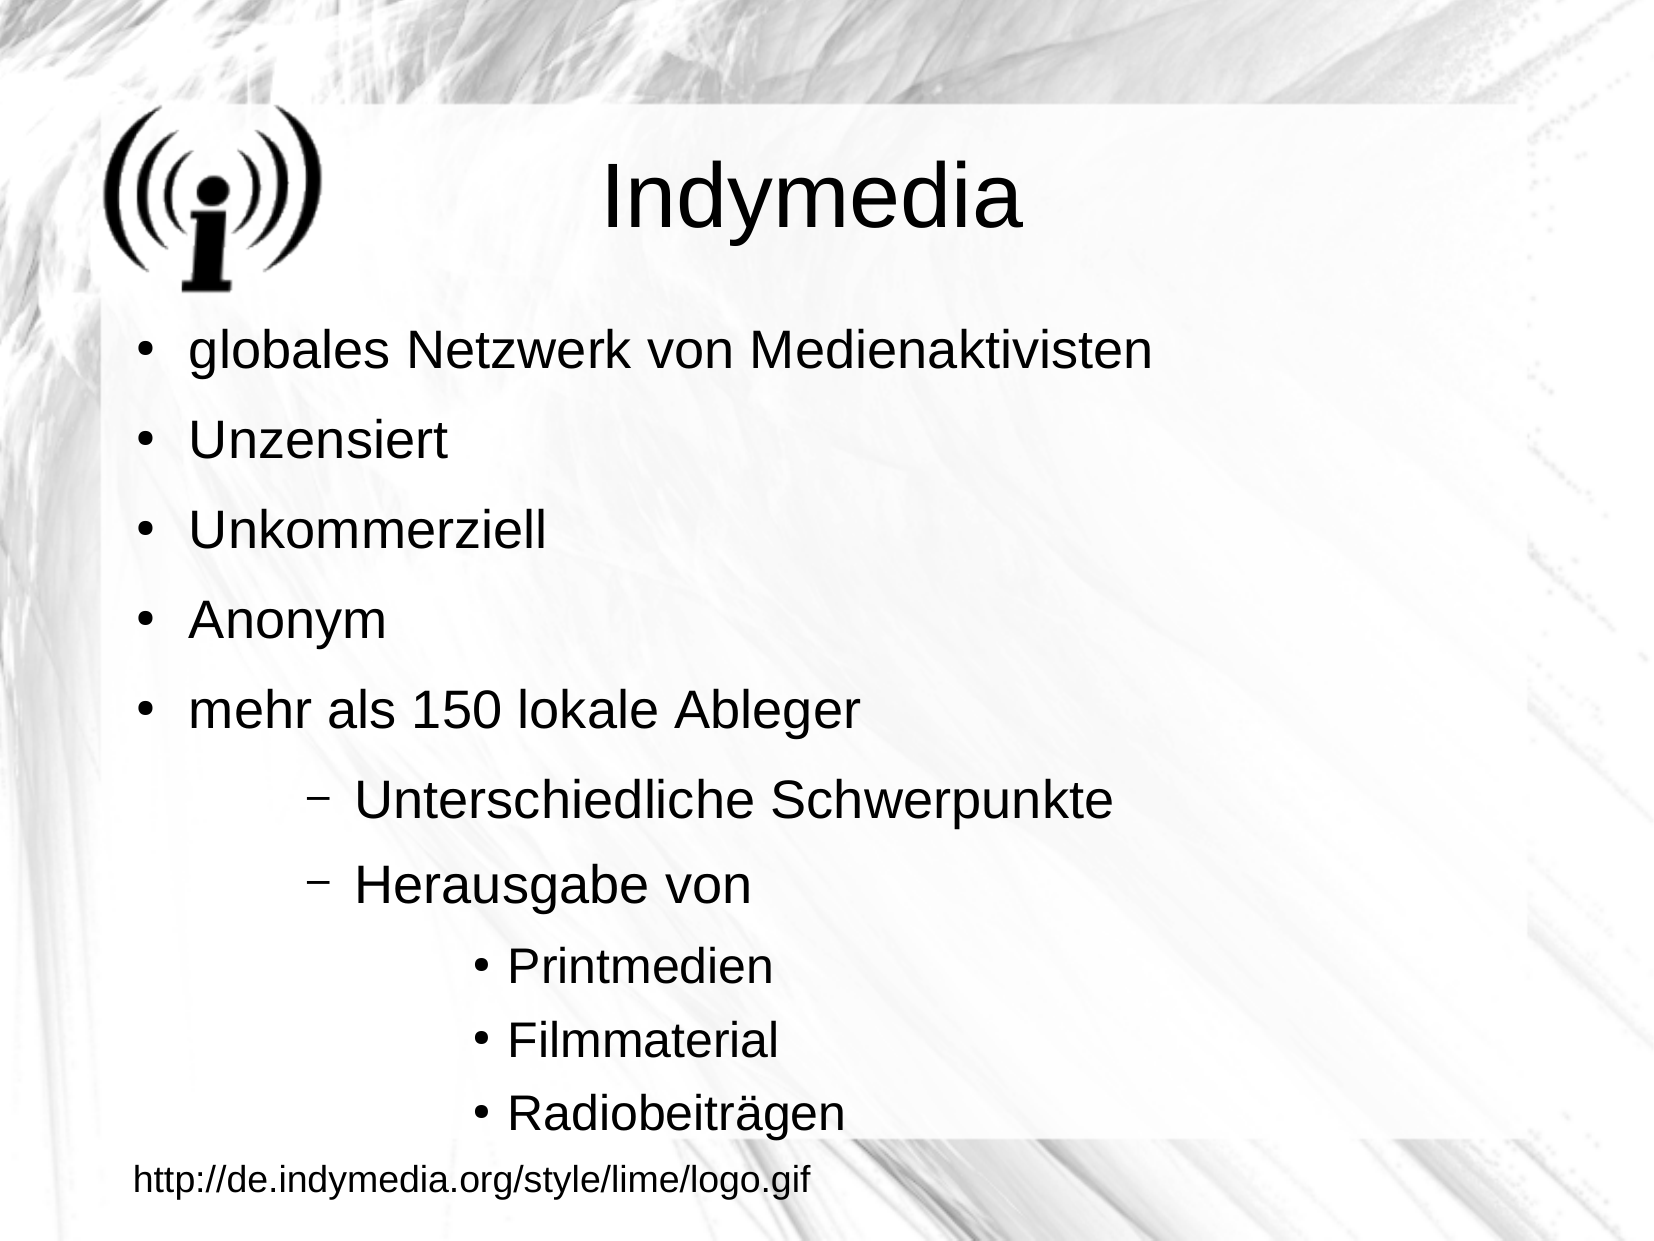

# Indymedia
globales Netzwerk von Medienaktivisten
Unzensiert
Unkommerziell
Anonym
mehr als 150 lokale Ableger
Unterschiedliche Schwerpunkte
Herausgabe von
Printmedien
Filmmaterial
Radiobeiträgen
http://de.indymedia.org/style/lime/logo.gif